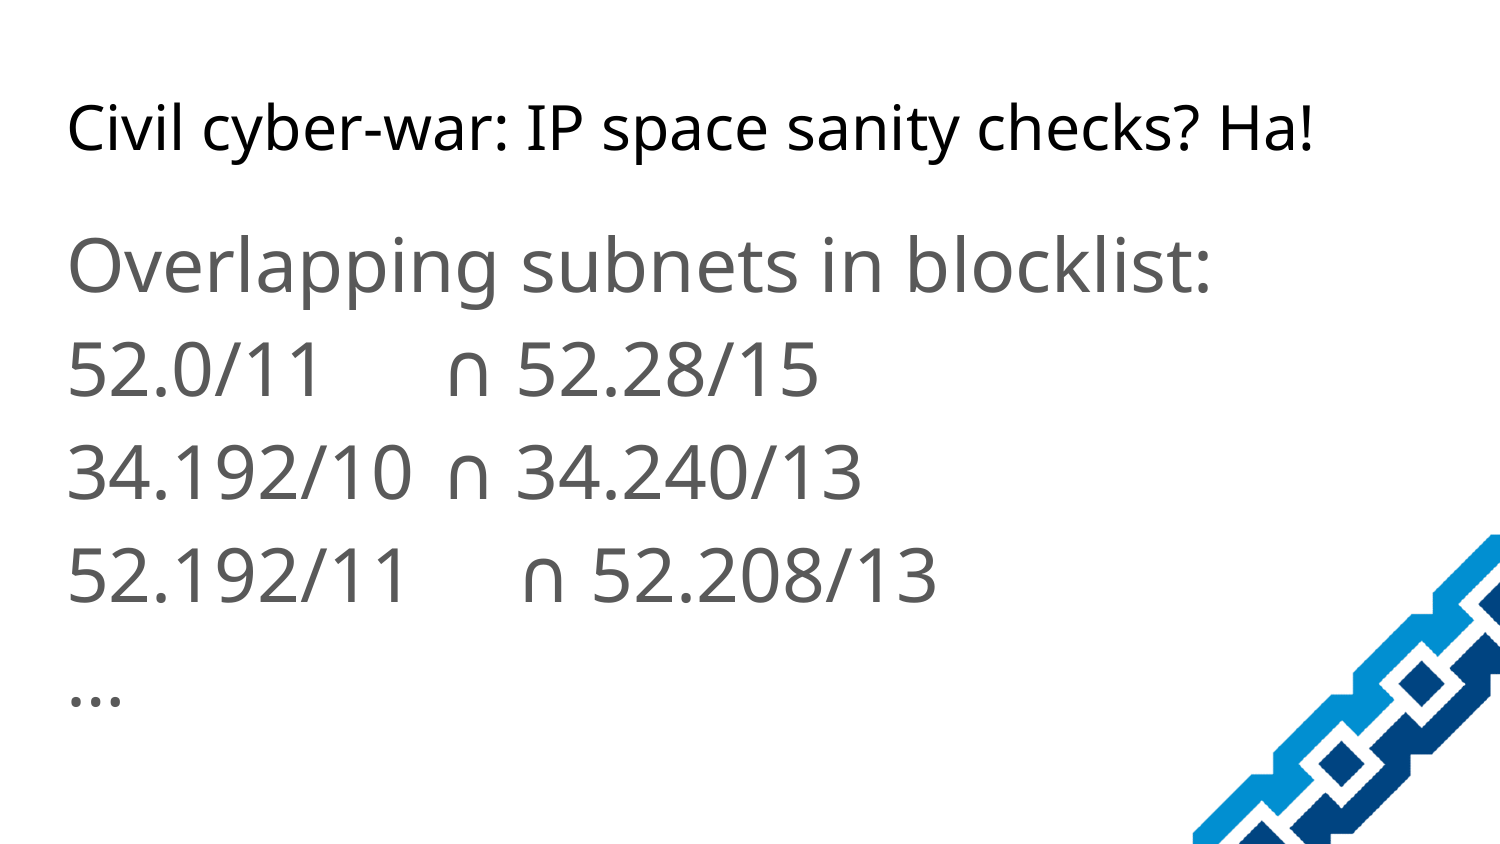

# Civil cyber-war: IP space sanity checks? Ha!
Overlapping subnets in blocklist:
52.0/11		∩ 52.28/15
34.192/10	∩ 34.240/13
52.192/11		∩ 52.208/13
…